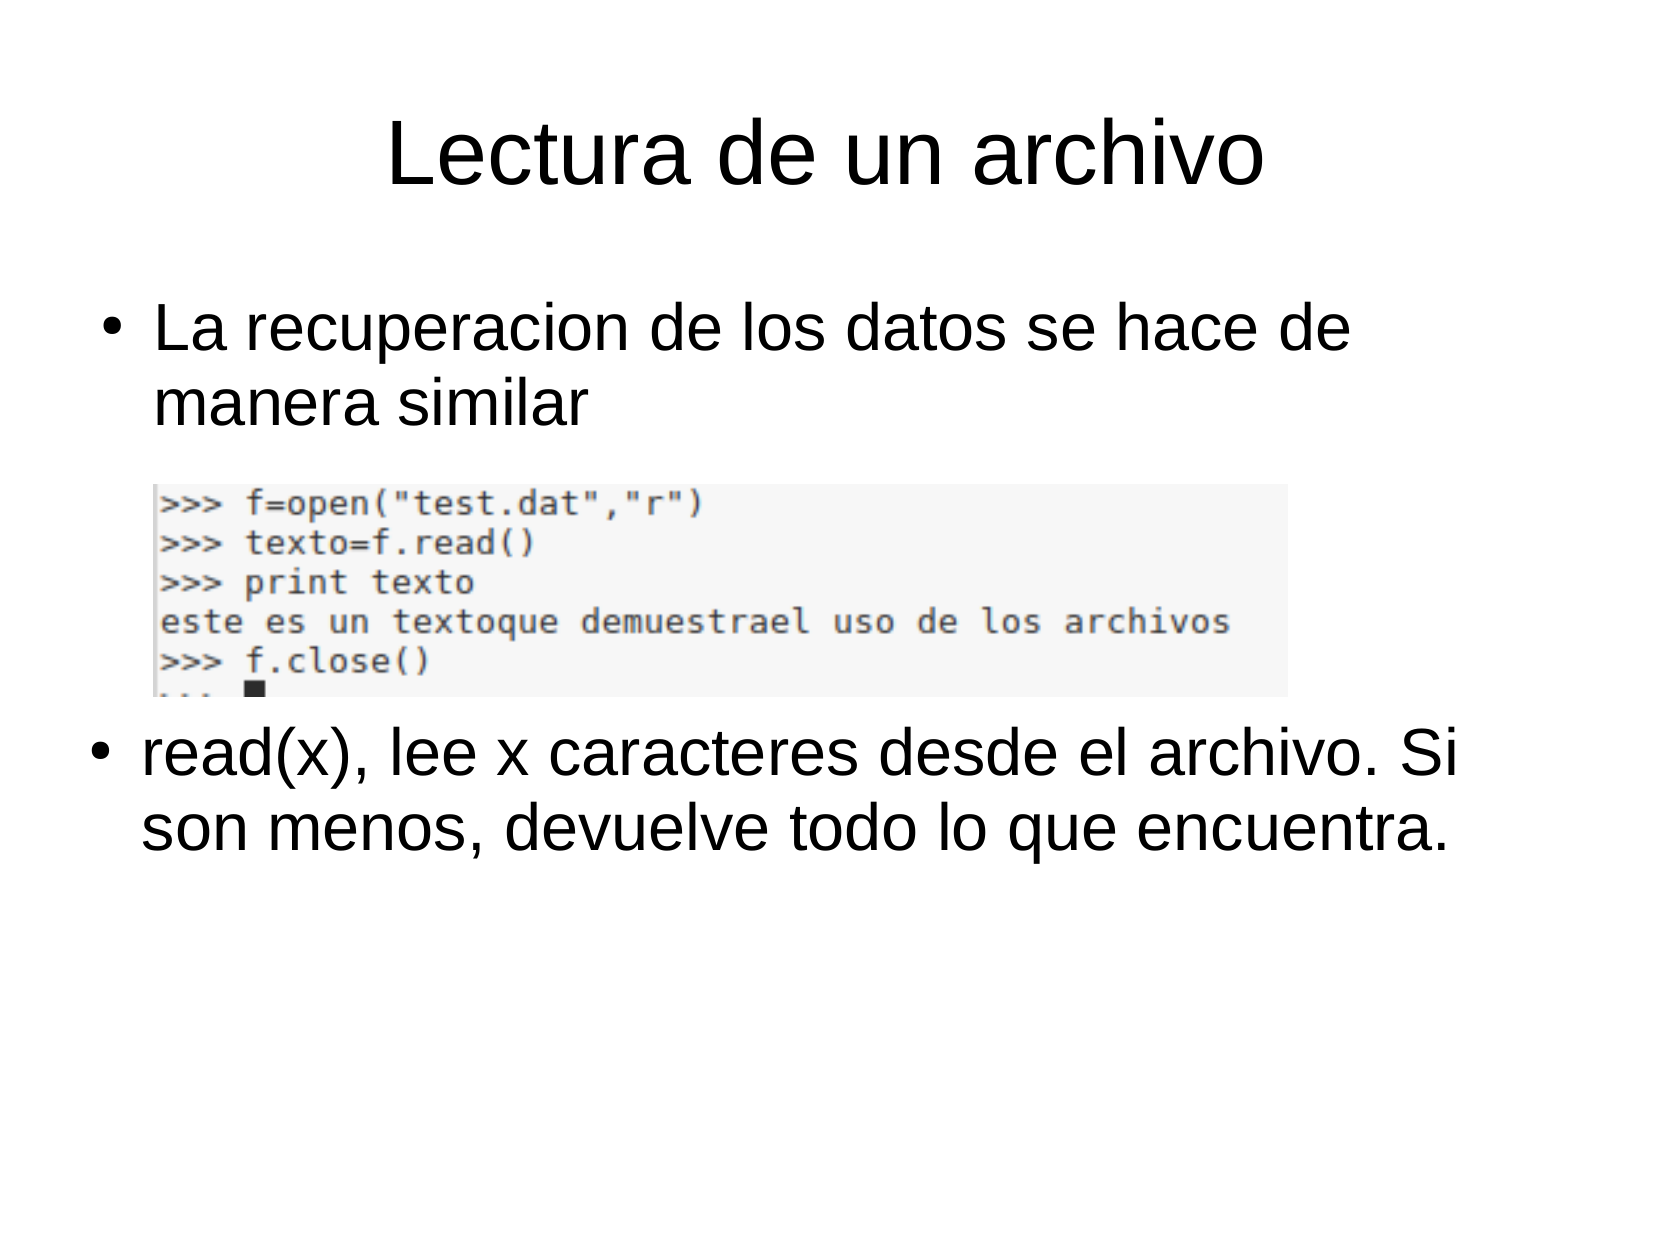

# Lectura de un archivo
La recuperacion de los datos se hace de manera similar
read(x), lee x caracteres desde el archivo. Si son menos, devuelve todo lo que encuentra.